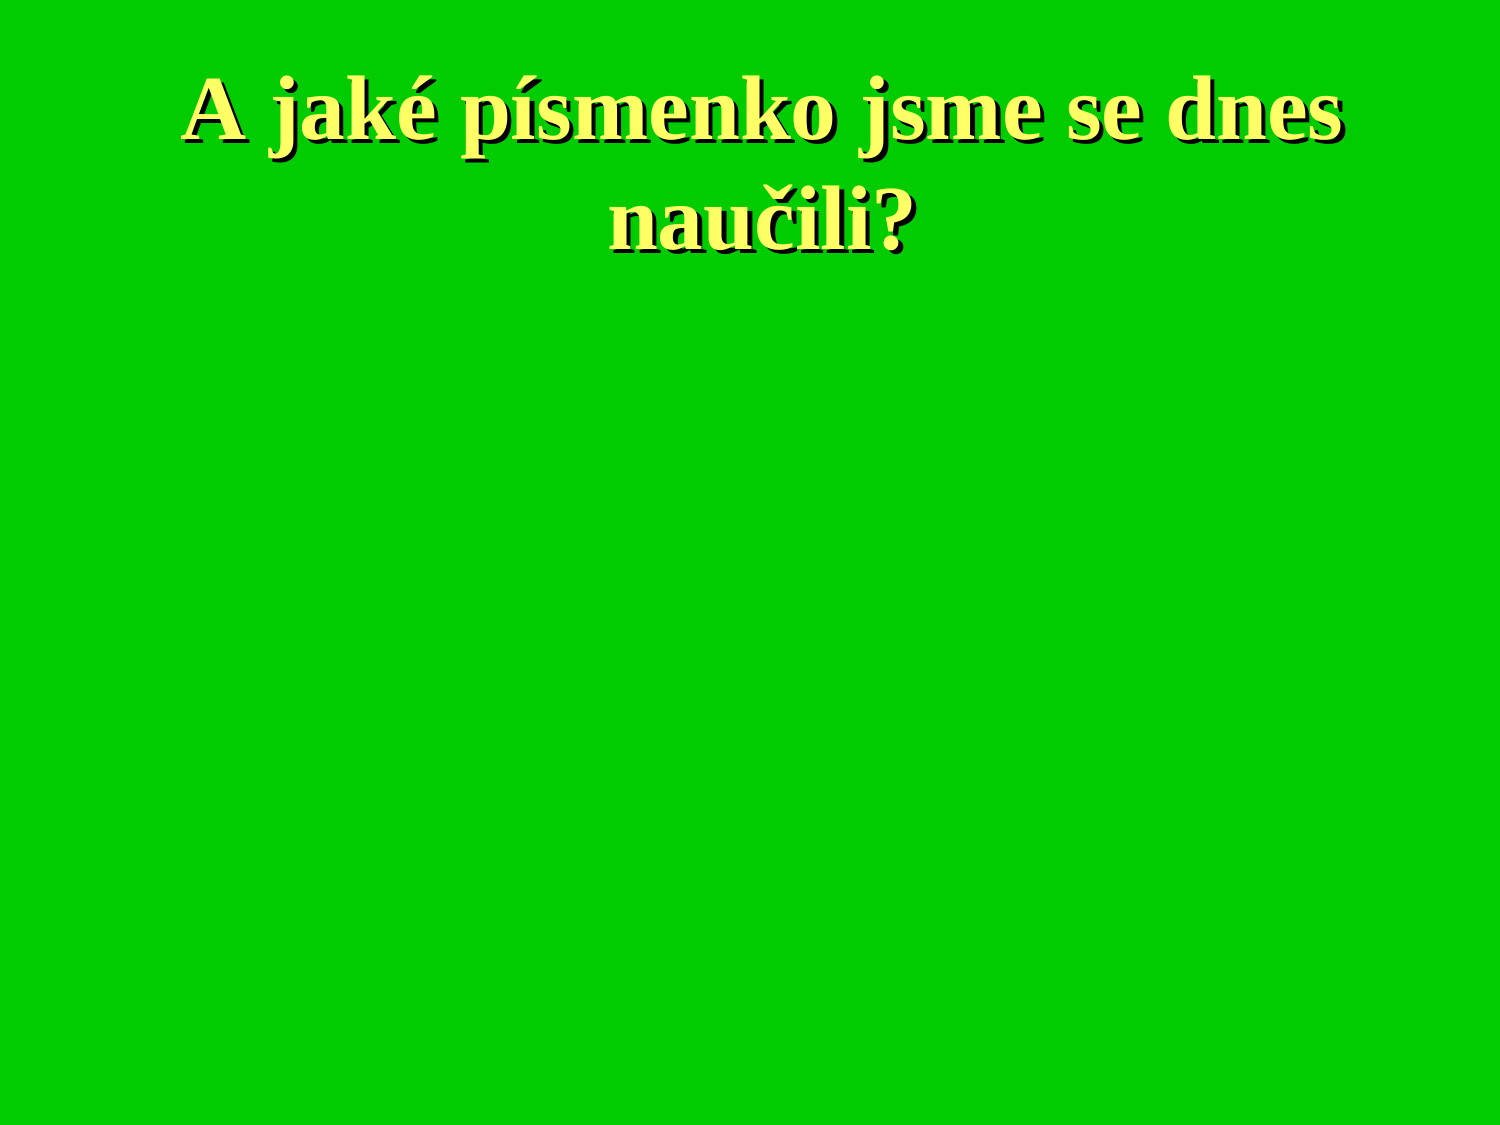

# A jaké písmenko jsme se dnes naučili?